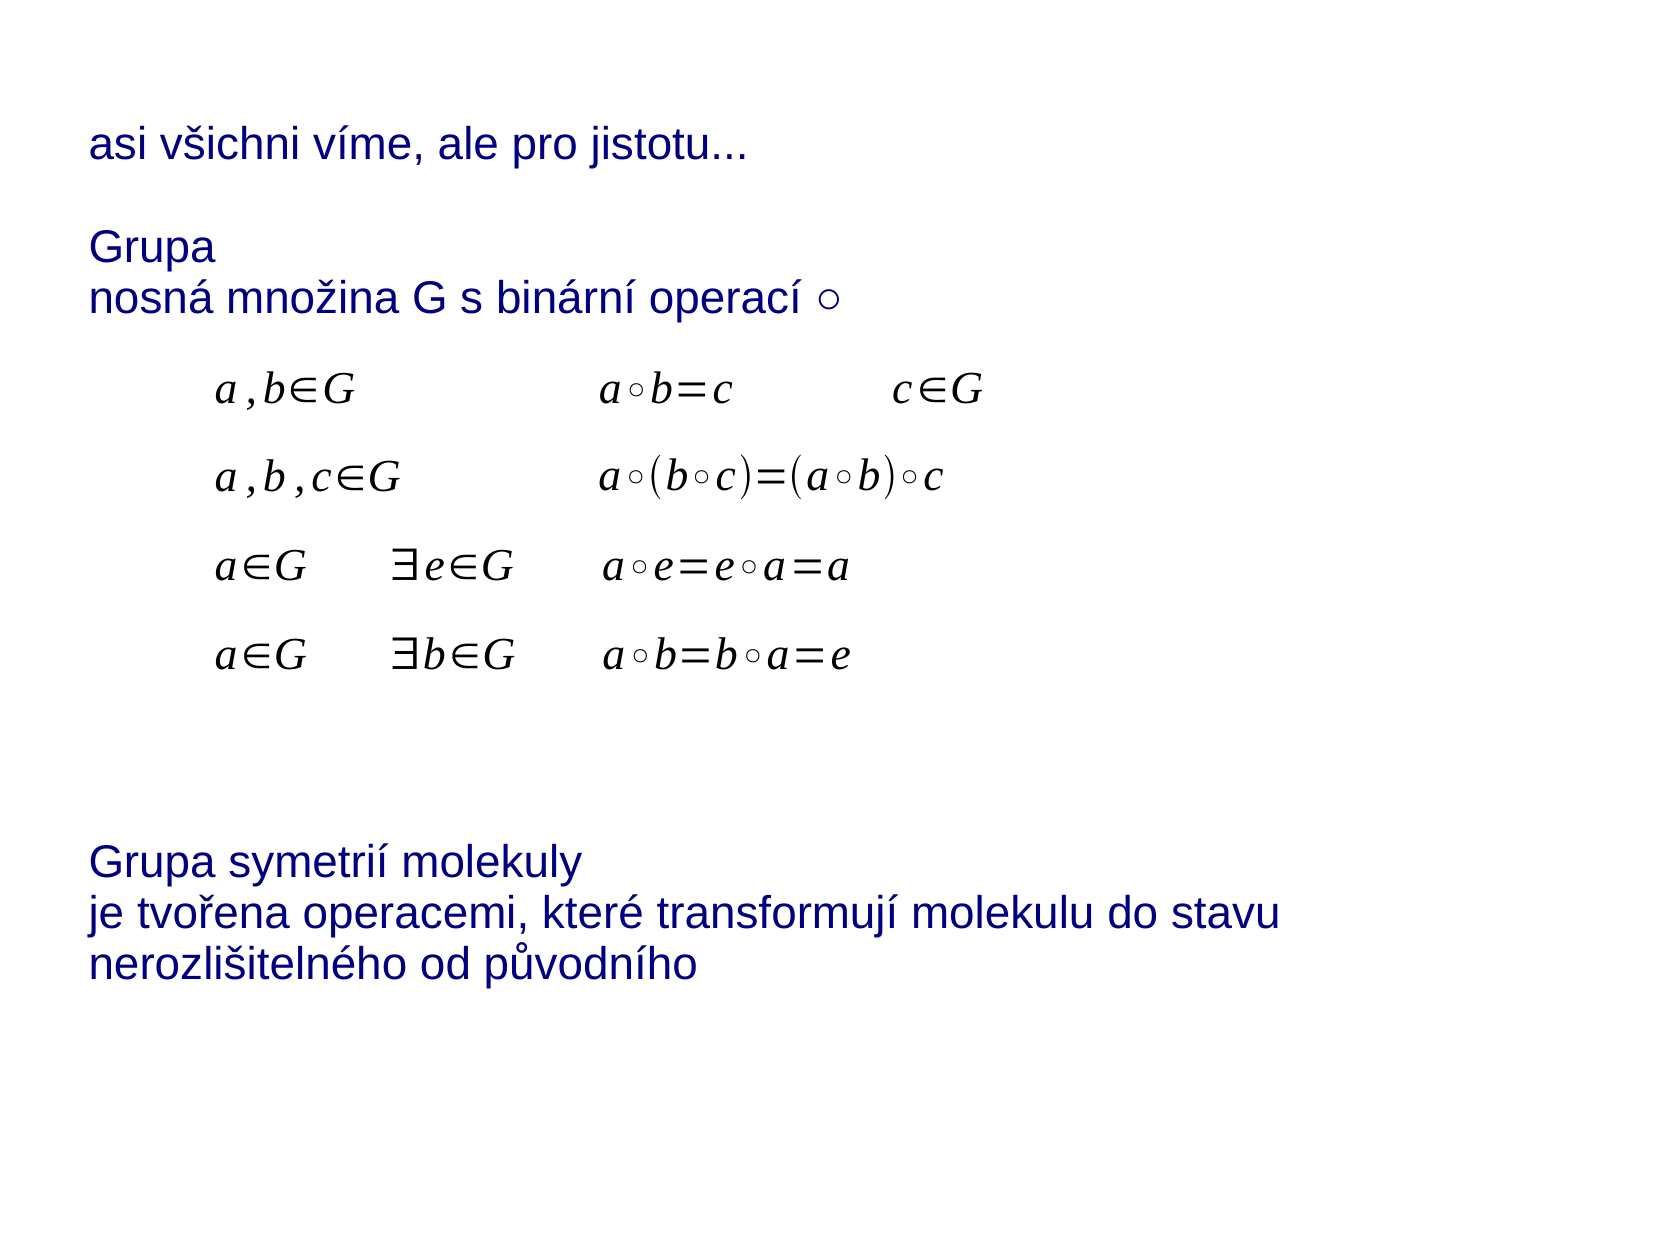

# asi všichni víme, ale pro jistotu...
Grupa
nosná množina G s binární operací ○
Grupa symetrií molekuly
je tvořena operacemi, které transformují molekulu do stavu nerozlišitelného od původního